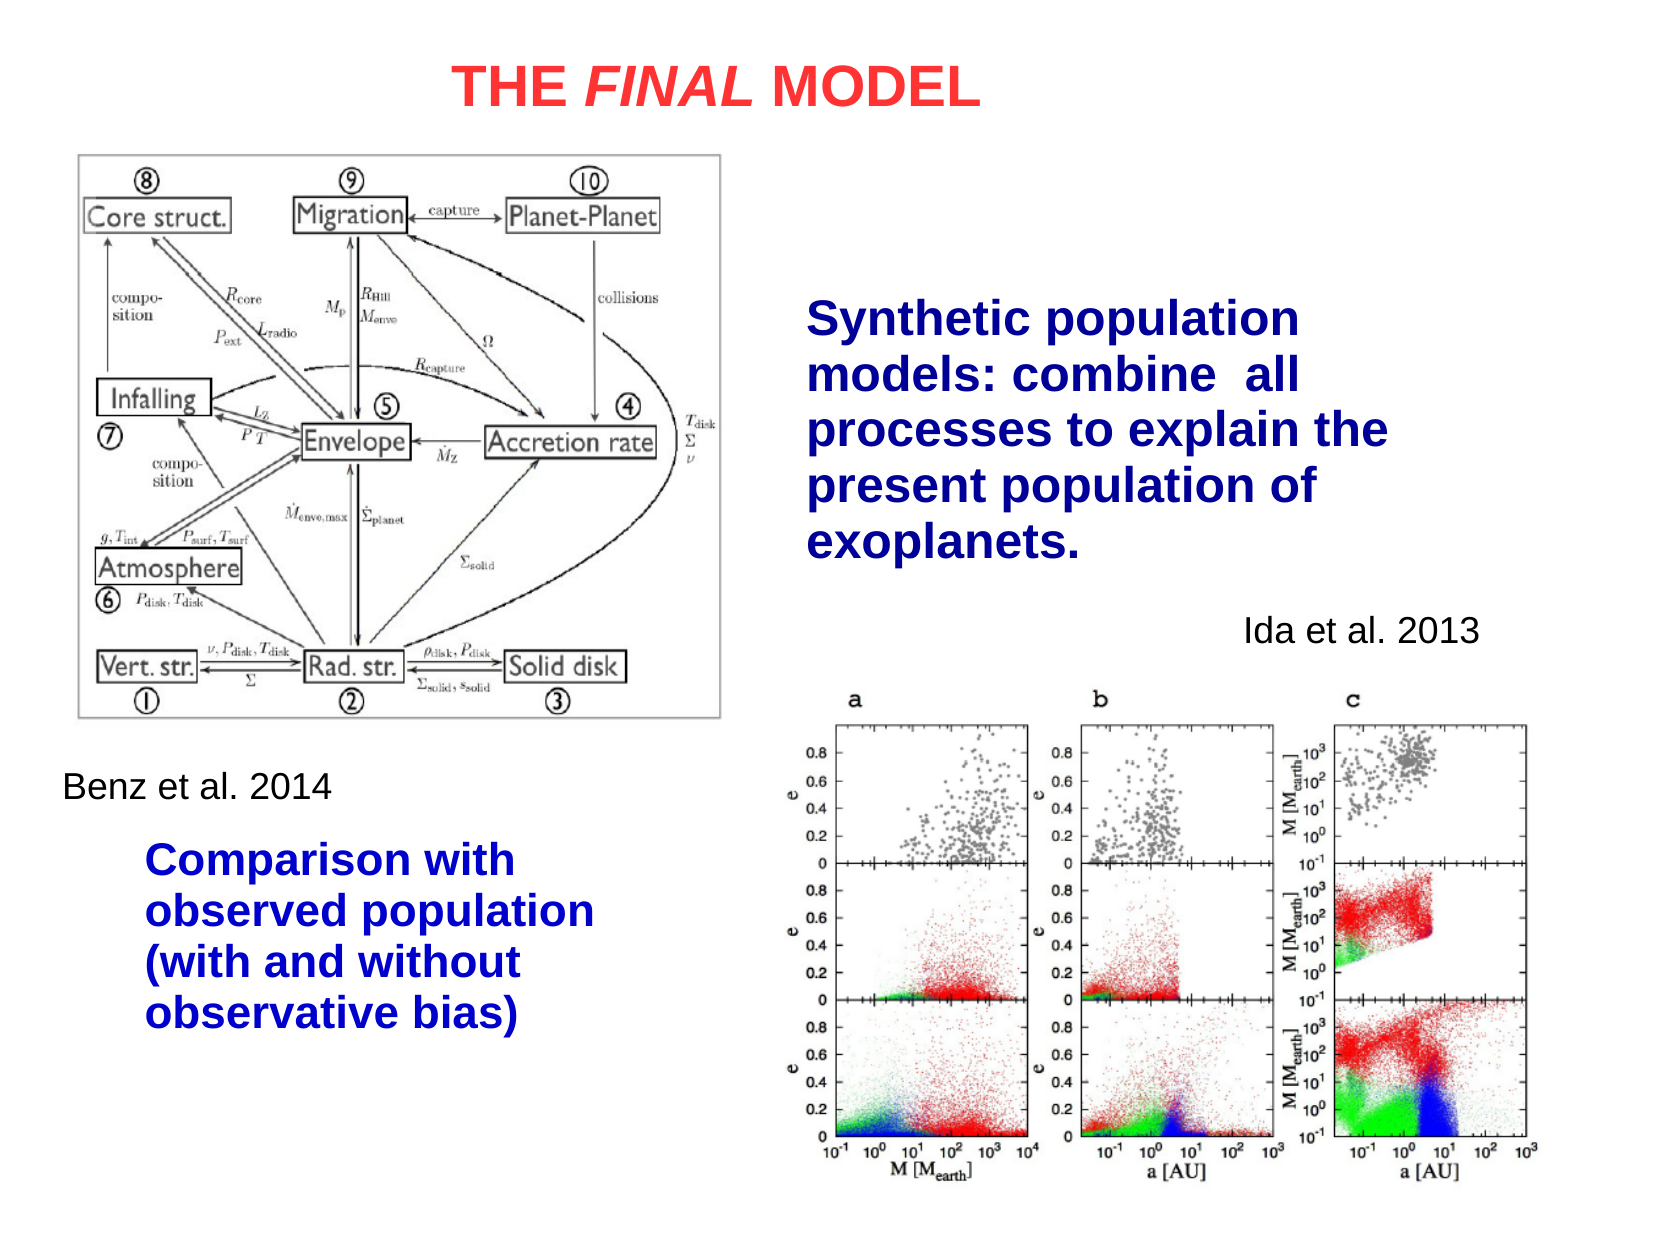

THE FINAL MODEL
Synthetic population models: combine all processes to explain the present population of exoplanets.
Ida et al. 2013
Benz et al. 2014
Comparison with observed population (with and without observative bias)